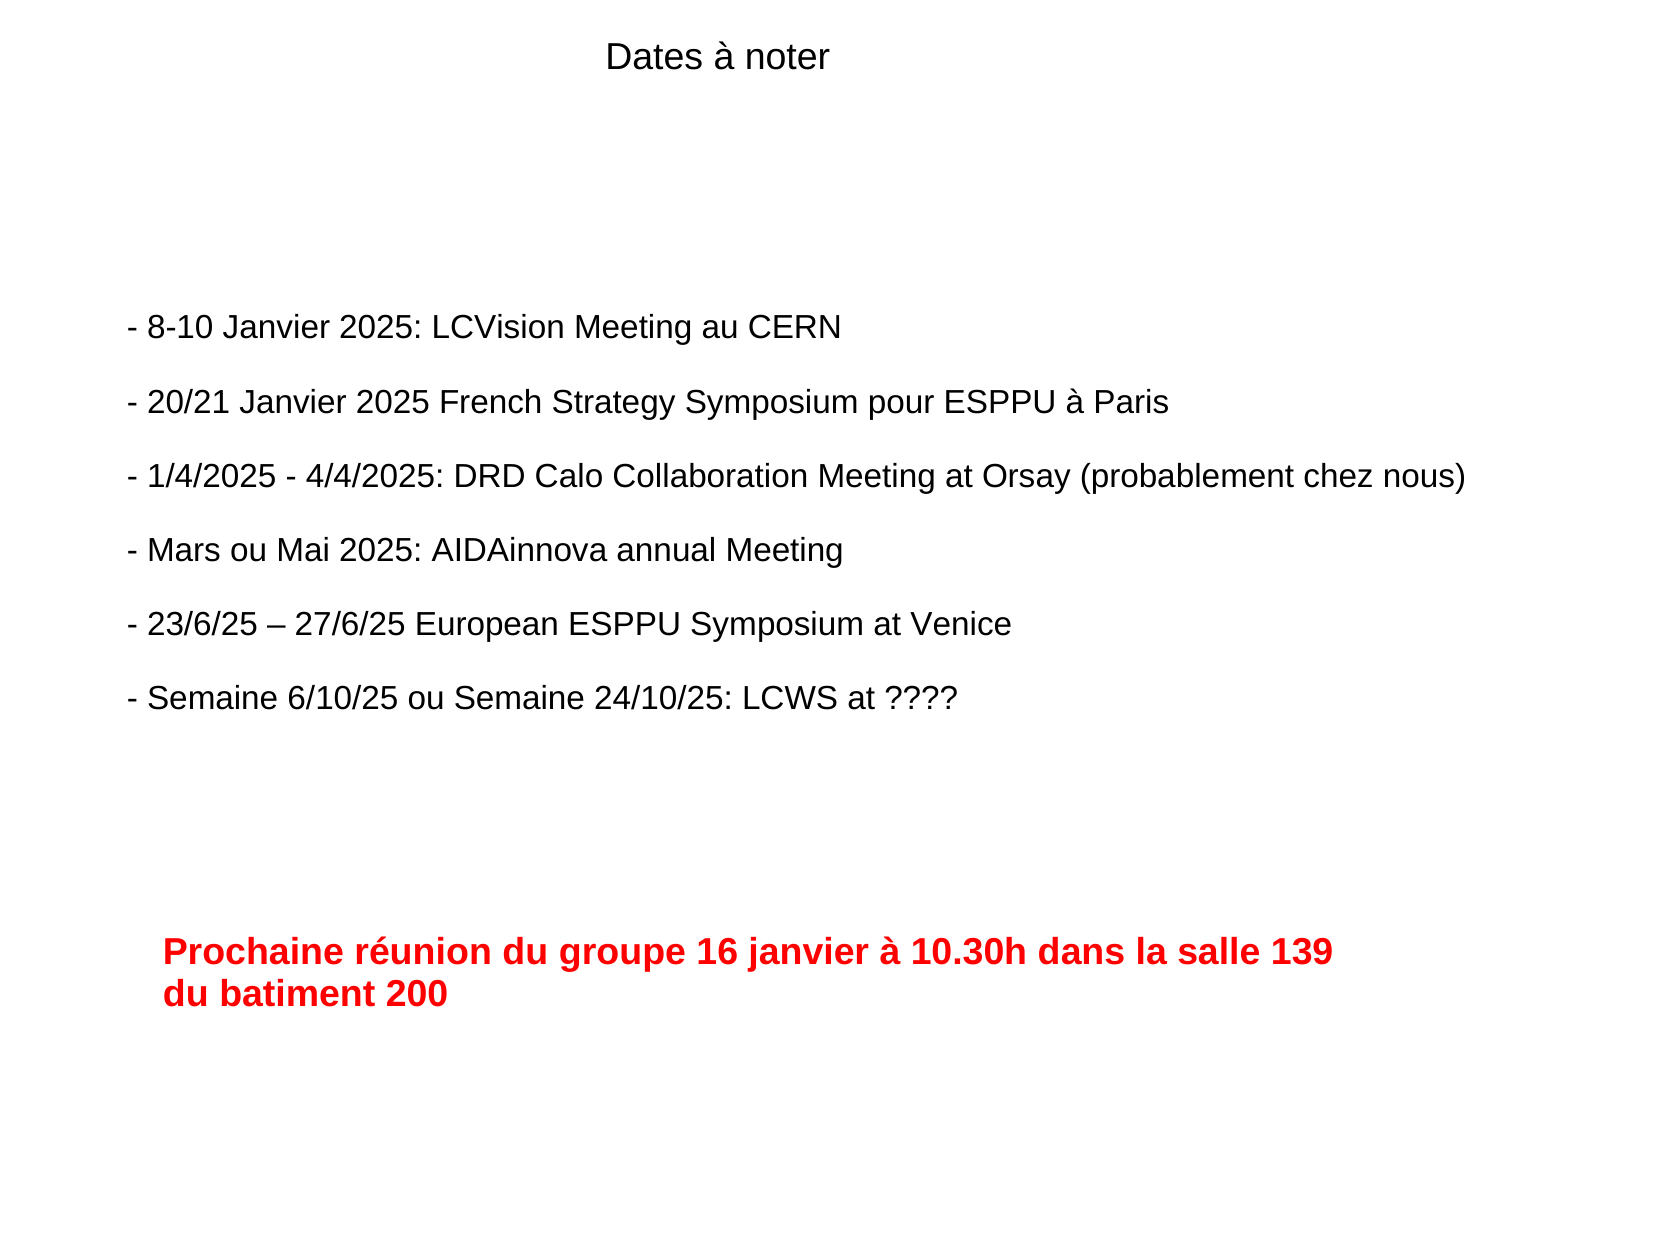

Dates à noter
- 8-10 Janvier 2025: LCVision Meeting au CERN
- 20/21 Janvier 2025 French Strategy Symposium pour ESPPU à Paris
- 1/4/2025 - 4/4/2025: DRD Calo Collaboration Meeting at Orsay (probablement chez nous)
- Mars ou Mai 2025: AIDAinnova annual Meeting
- 23/6/25 – 27/6/25 European ESPPU Symposium at Venice
- Semaine 6/10/25 ou Semaine 24/10/25: LCWS at ????
Prochaine réunion du groupe 16 janvier à 10.30h dans la salle 139
du batiment 200